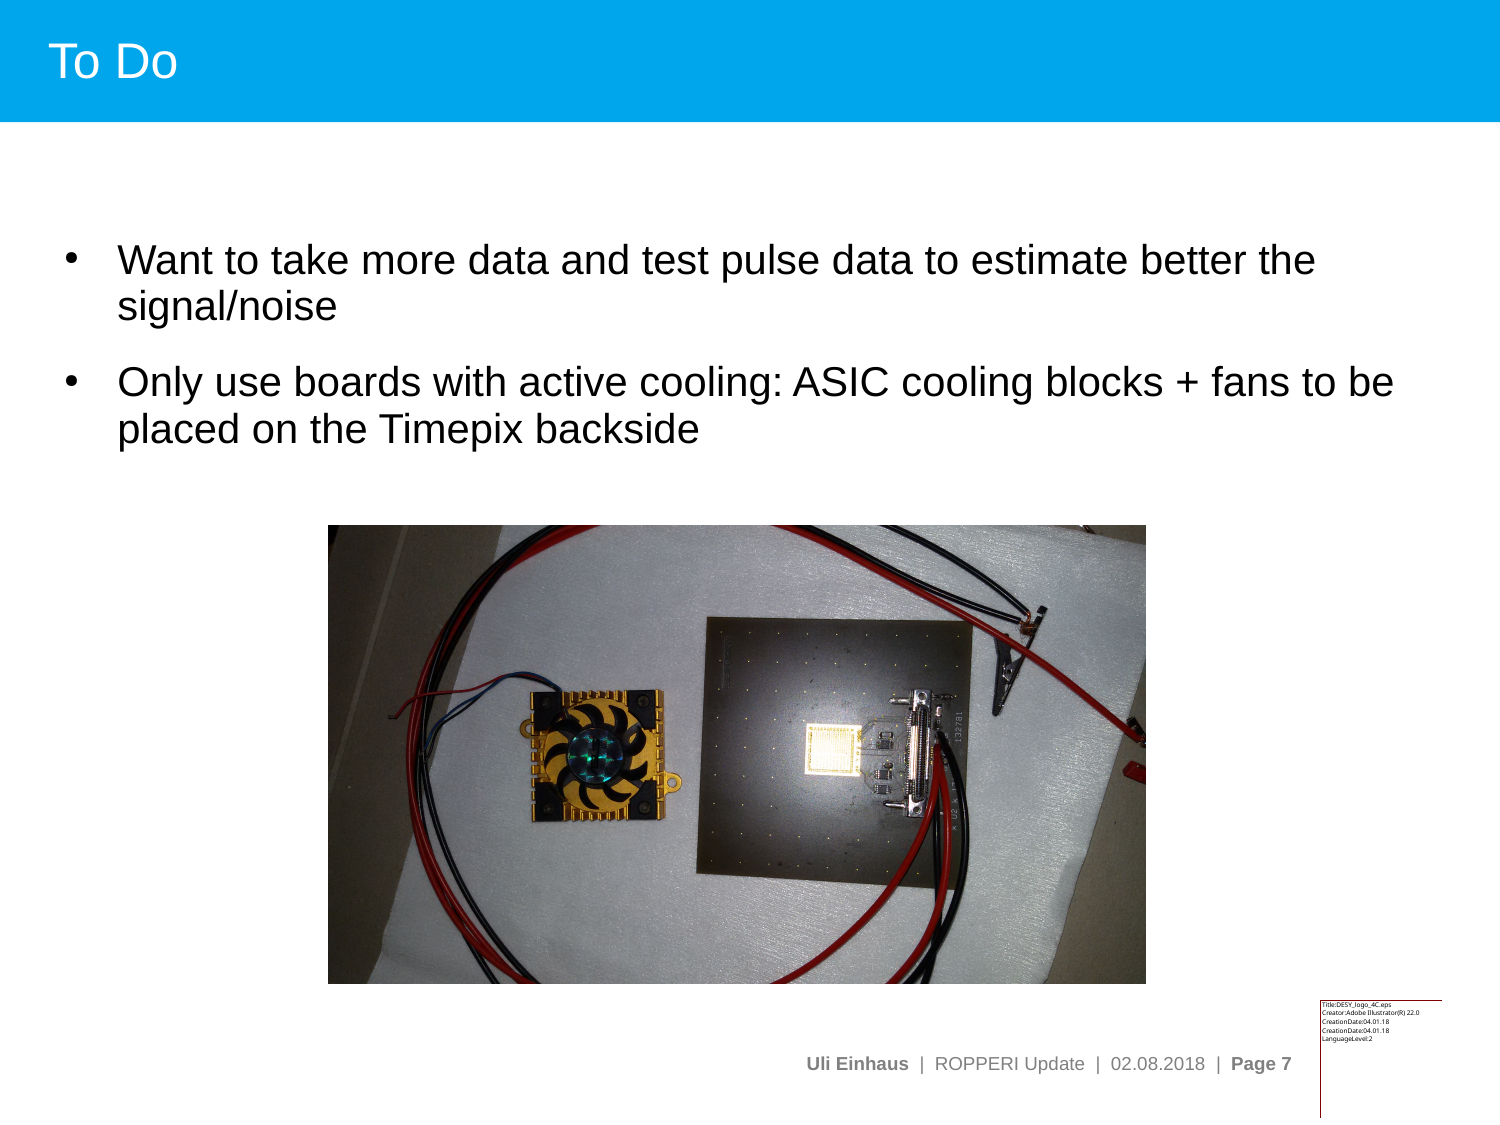

# To Do
Want to take more data and test pulse data to estimate better the signal/noise
Only use boards with active cooling: ASIC cooling blocks + fans to be placed on the Timepix backside